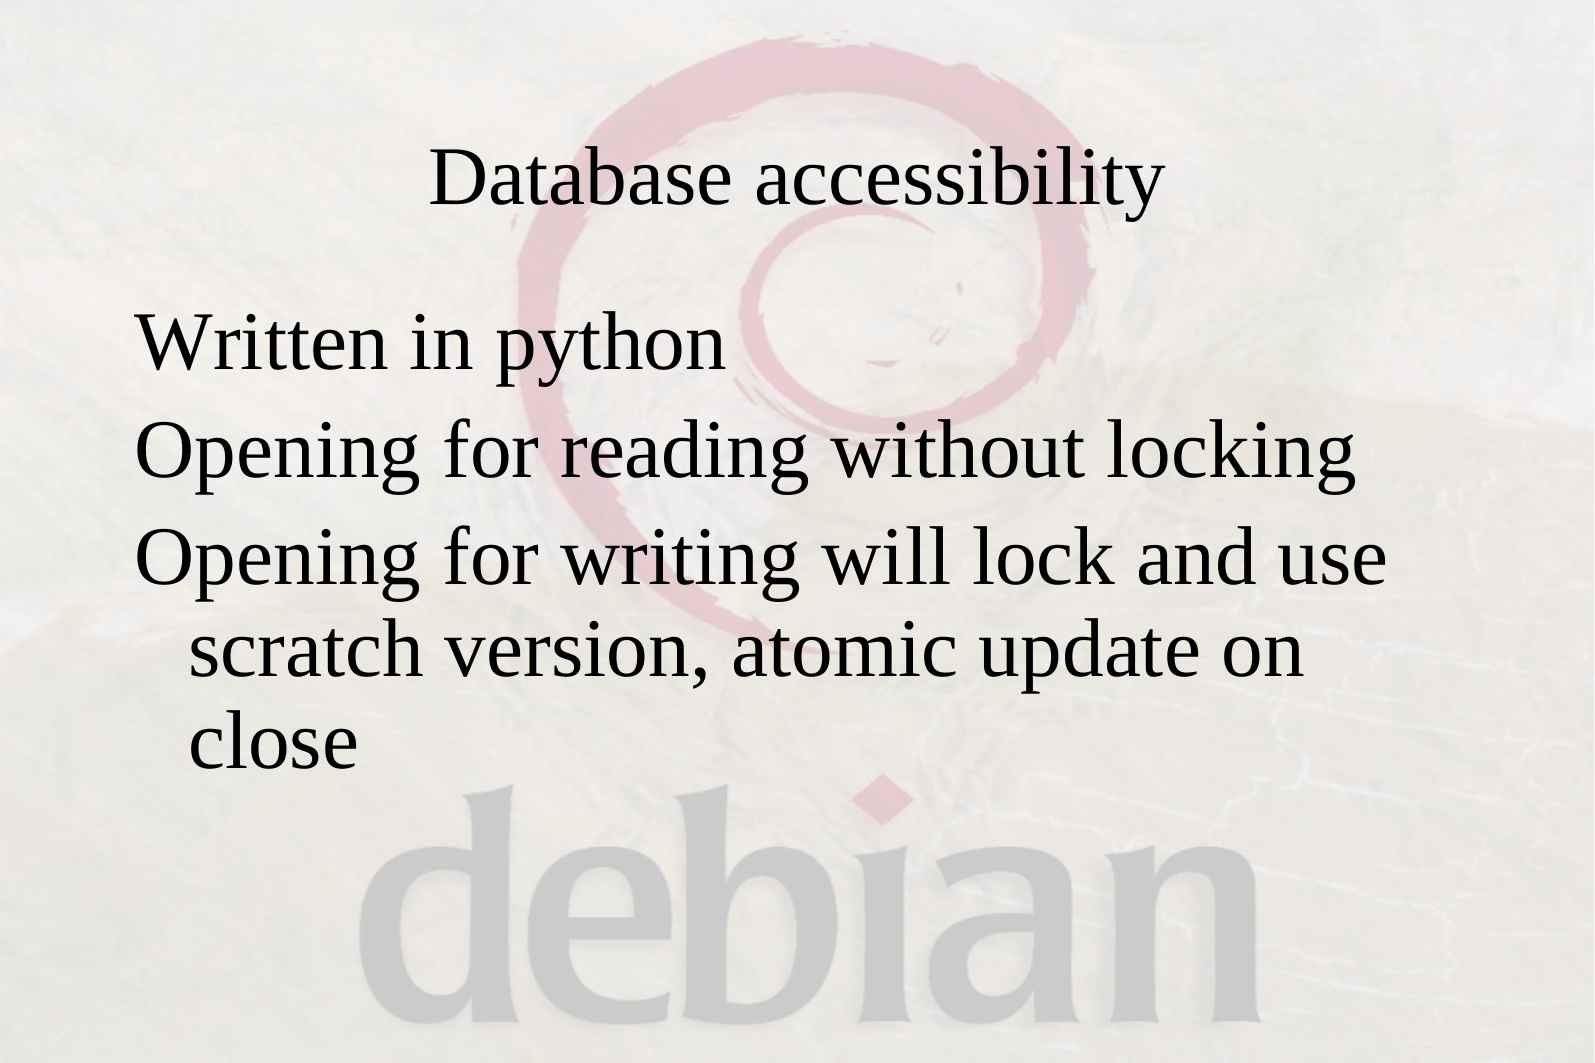

# Database accessibility
Written in python
Opening for reading without locking
Opening for writing will lock and use scratch version, atomic update on close